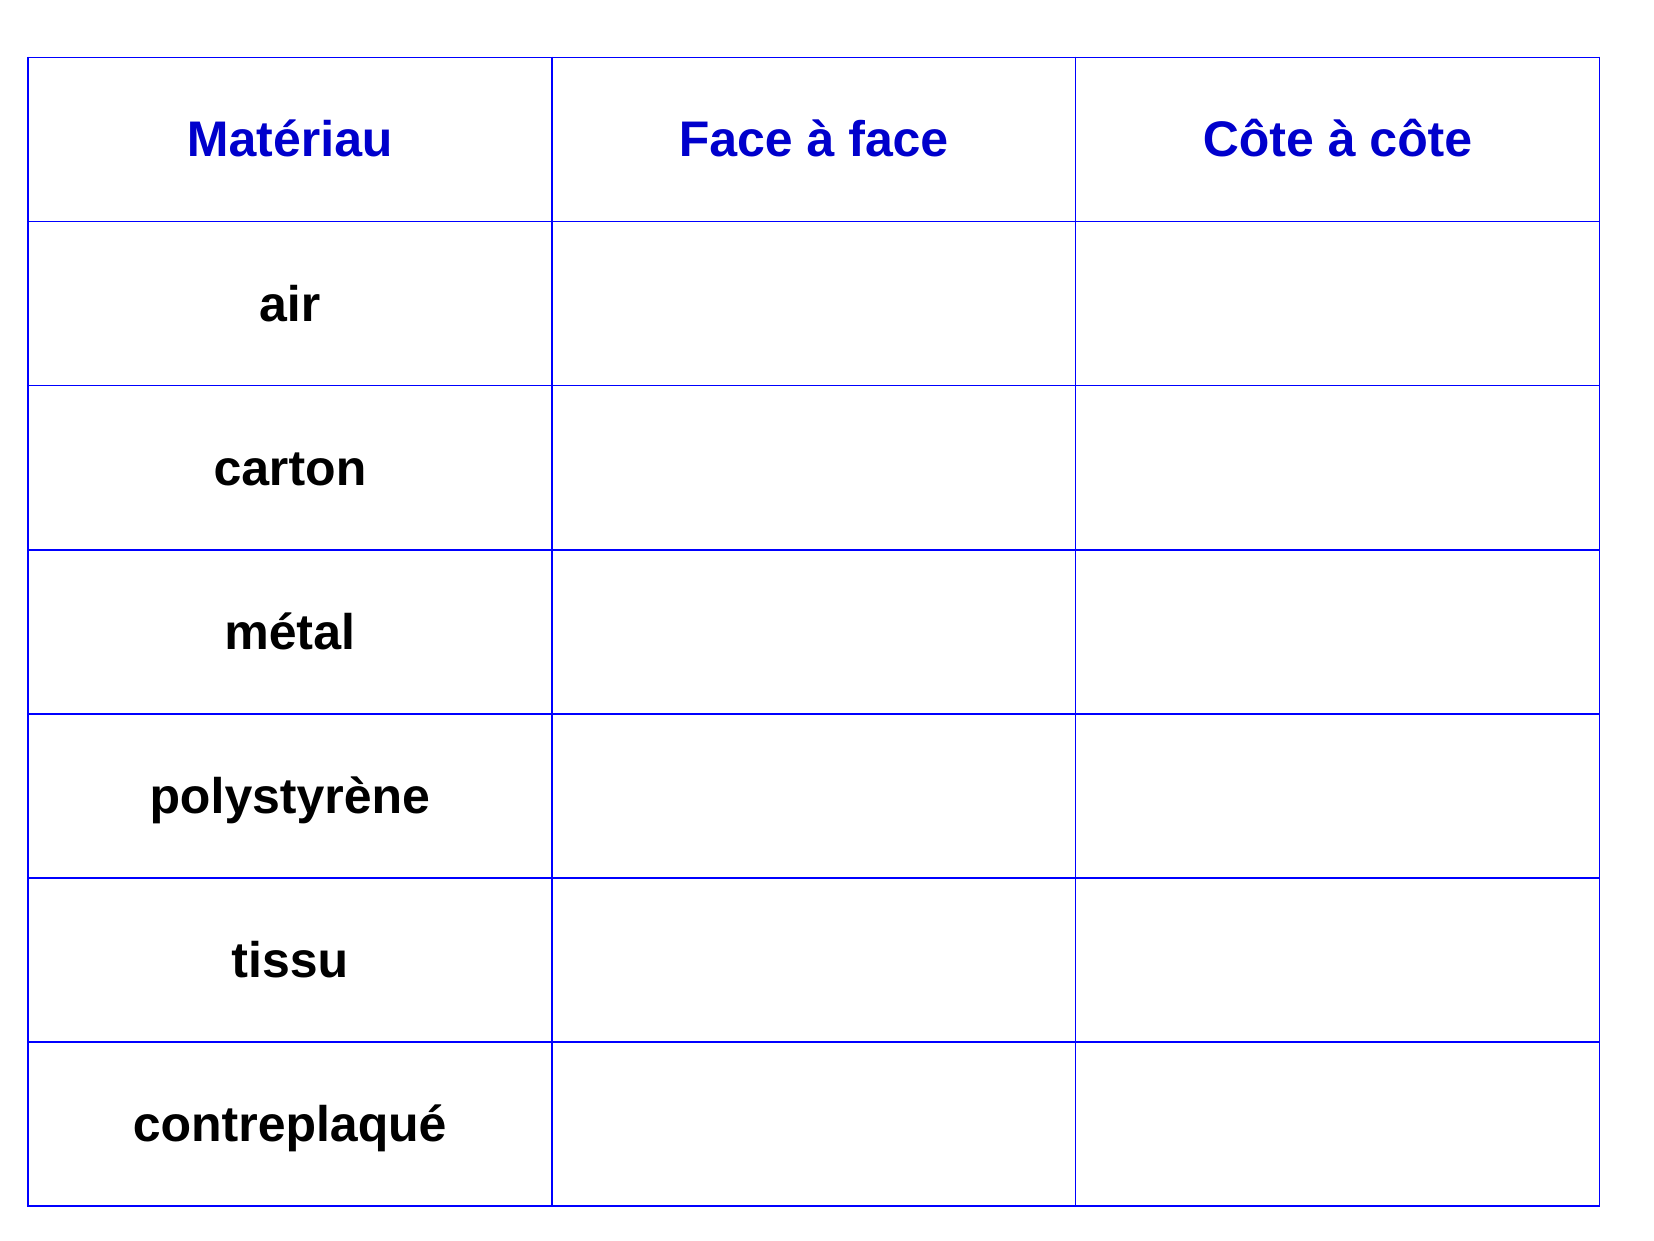

| Matériau | Face à face | Côte à côte |
| --- | --- | --- |
| air | | |
| carton | | |
| métal | | |
| polystyrène | | |
| tissu | | |
| contreplaqué | | |